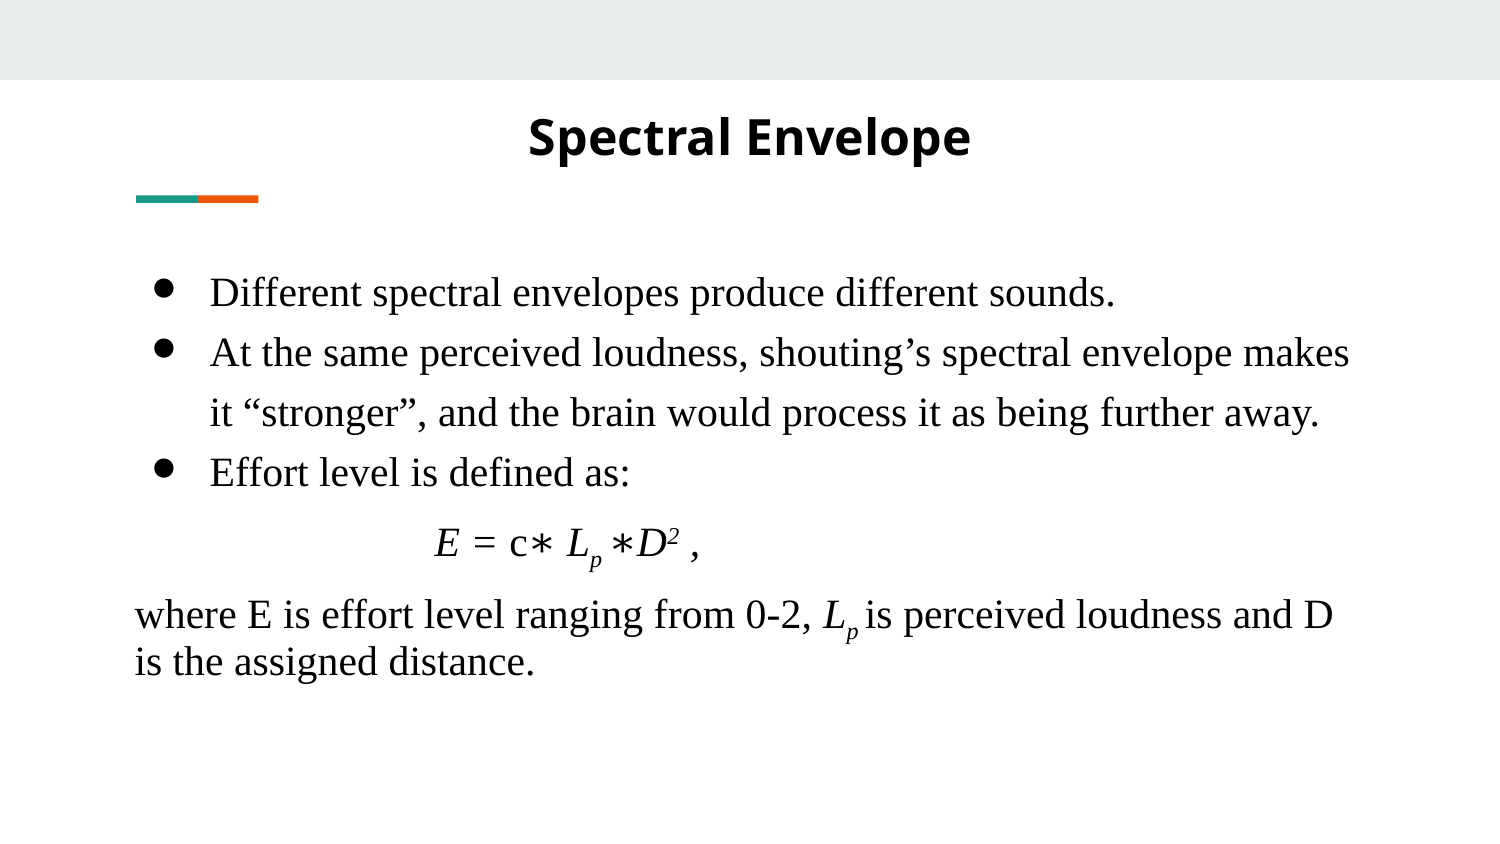

# Spectral Envelope
Different spectral envelopes produce different sounds.
At the same perceived loudness, shouting’s spectral envelope makes it “stronger”, and the brain would process it as being further away.
Effort level is defined as:
 				E = c∗ Lp ∗D2 ,
where E is effort level ranging from 0-2, Lp is perceived loudness and D is the assigned distance.